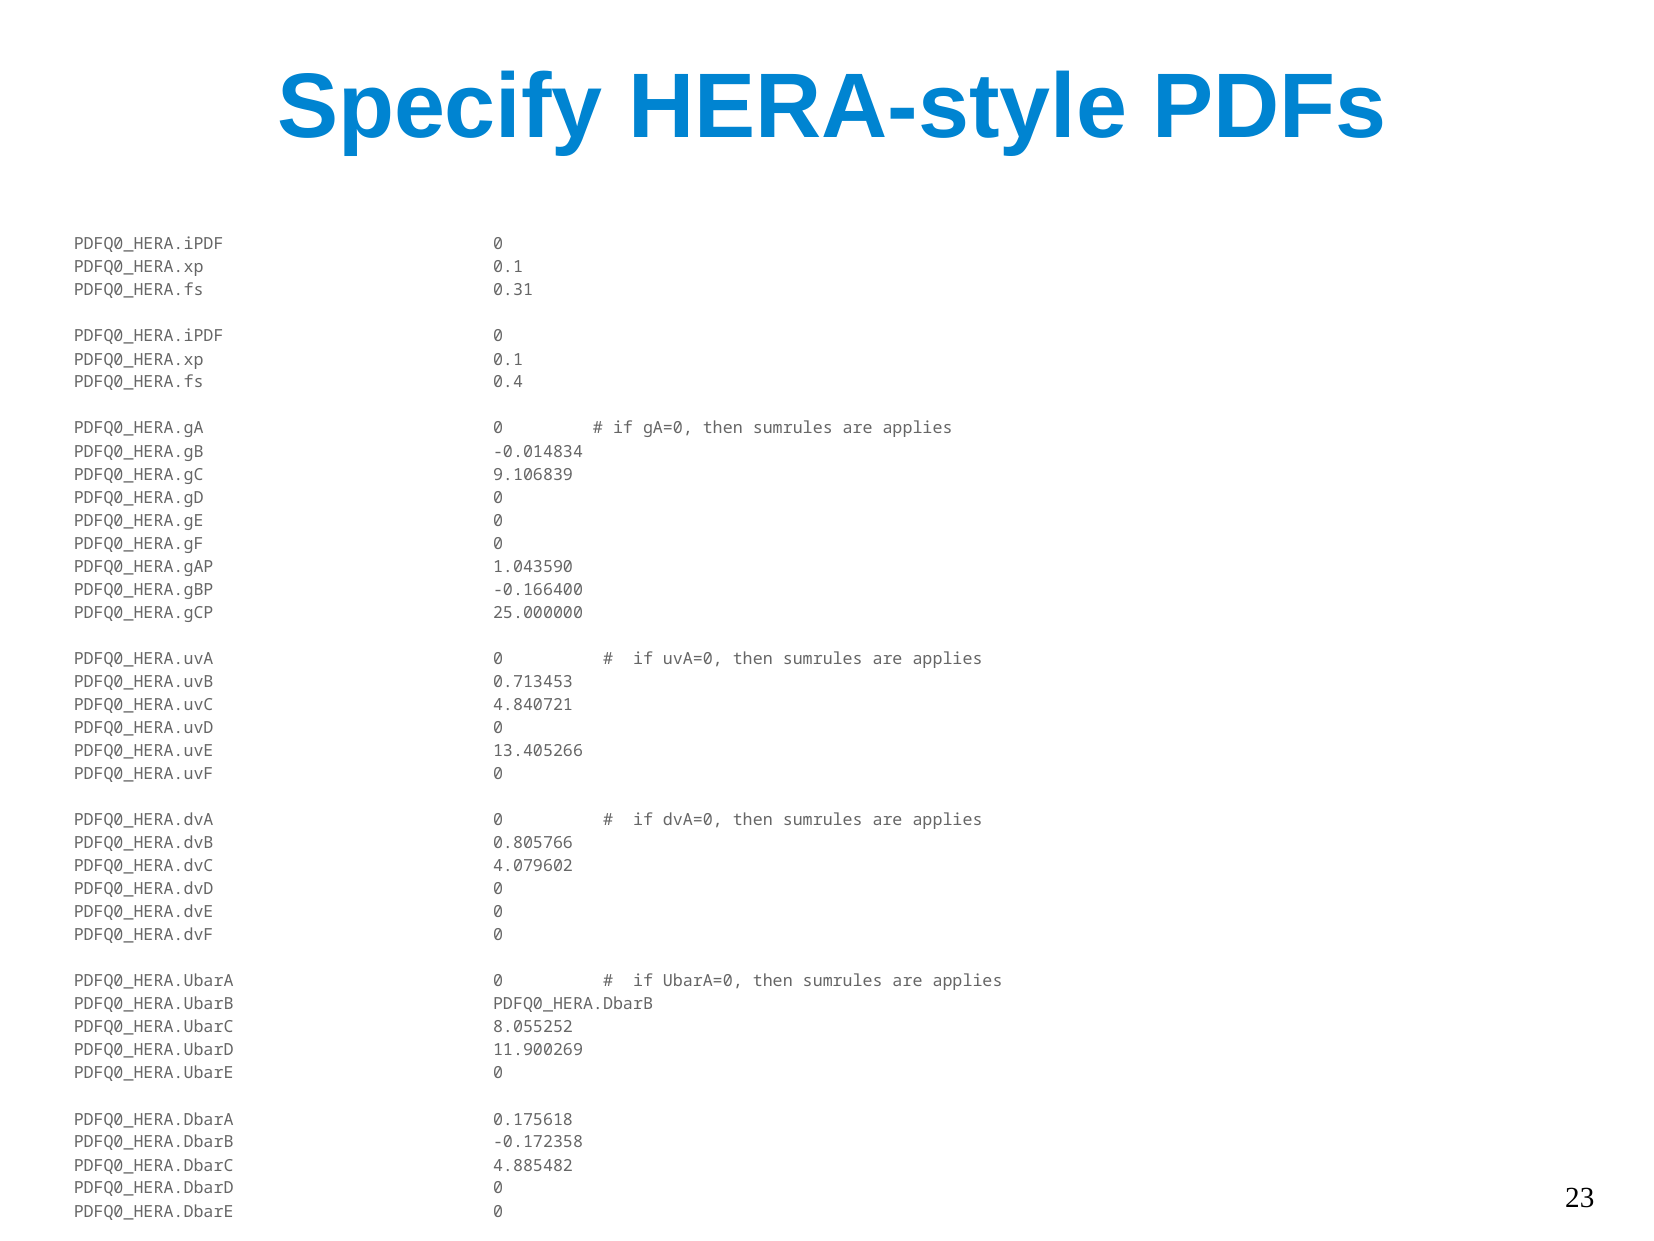

# Specify HERA-style PDFs
PDFQ0_HERA.iPDF 0
PDFQ0_HERA.xp 0.1
PDFQ0_HERA.fs 0.31
PDFQ0_HERA.iPDF 0
PDFQ0_HERA.xp 0.1
PDFQ0_HERA.fs 0.4
PDFQ0_HERA.gA 0 # if gA=0, then sumrules are applies
PDFQ0_HERA.gB -0.014834
PDFQ0_HERA.gC 9.106839
PDFQ0_HERA.gD 0
PDFQ0_HERA.gE 0
PDFQ0_HERA.gF 0
PDFQ0_HERA.gAP 1.043590
PDFQ0_HERA.gBP -0.166400
PDFQ0_HERA.gCP 25.000000
PDFQ0_HERA.uvA 0 # if uvA=0, then sumrules are applies
PDFQ0_HERA.uvB 0.713453
PDFQ0_HERA.uvC 4.840721
PDFQ0_HERA.uvD 0
PDFQ0_HERA.uvE 13.405266
PDFQ0_HERA.uvF 0
PDFQ0_HERA.dvA 0 # if dvA=0, then sumrules are applies
PDFQ0_HERA.dvB 0.805766
PDFQ0_HERA.dvC 4.079602
PDFQ0_HERA.dvD 0
PDFQ0_HERA.dvE 0
PDFQ0_HERA.dvF 0
PDFQ0_HERA.UbarA 0 # if UbarA=0, then sumrules are applies
PDFQ0_HERA.UbarB PDFQ0_HERA.DbarB
PDFQ0_HERA.UbarC 8.055252
PDFQ0_HERA.UbarD 11.900269
PDFQ0_HERA.UbarE 0
PDFQ0_HERA.DbarA 0.175618
PDFQ0_HERA.DbarB -0.172358
PDFQ0_HERA.DbarC 4.885482
PDFQ0_HERA.DbarD 0
PDFQ0_HERA.DbarE 0
PDFQ0_HERA.seaA 0
PDFQ0_HERA.seaB 0
PDFQ0_HERA.seaC 0
PDFQ0_HERA.seaD 0
PDFQ0_HERA.seaE 0
23